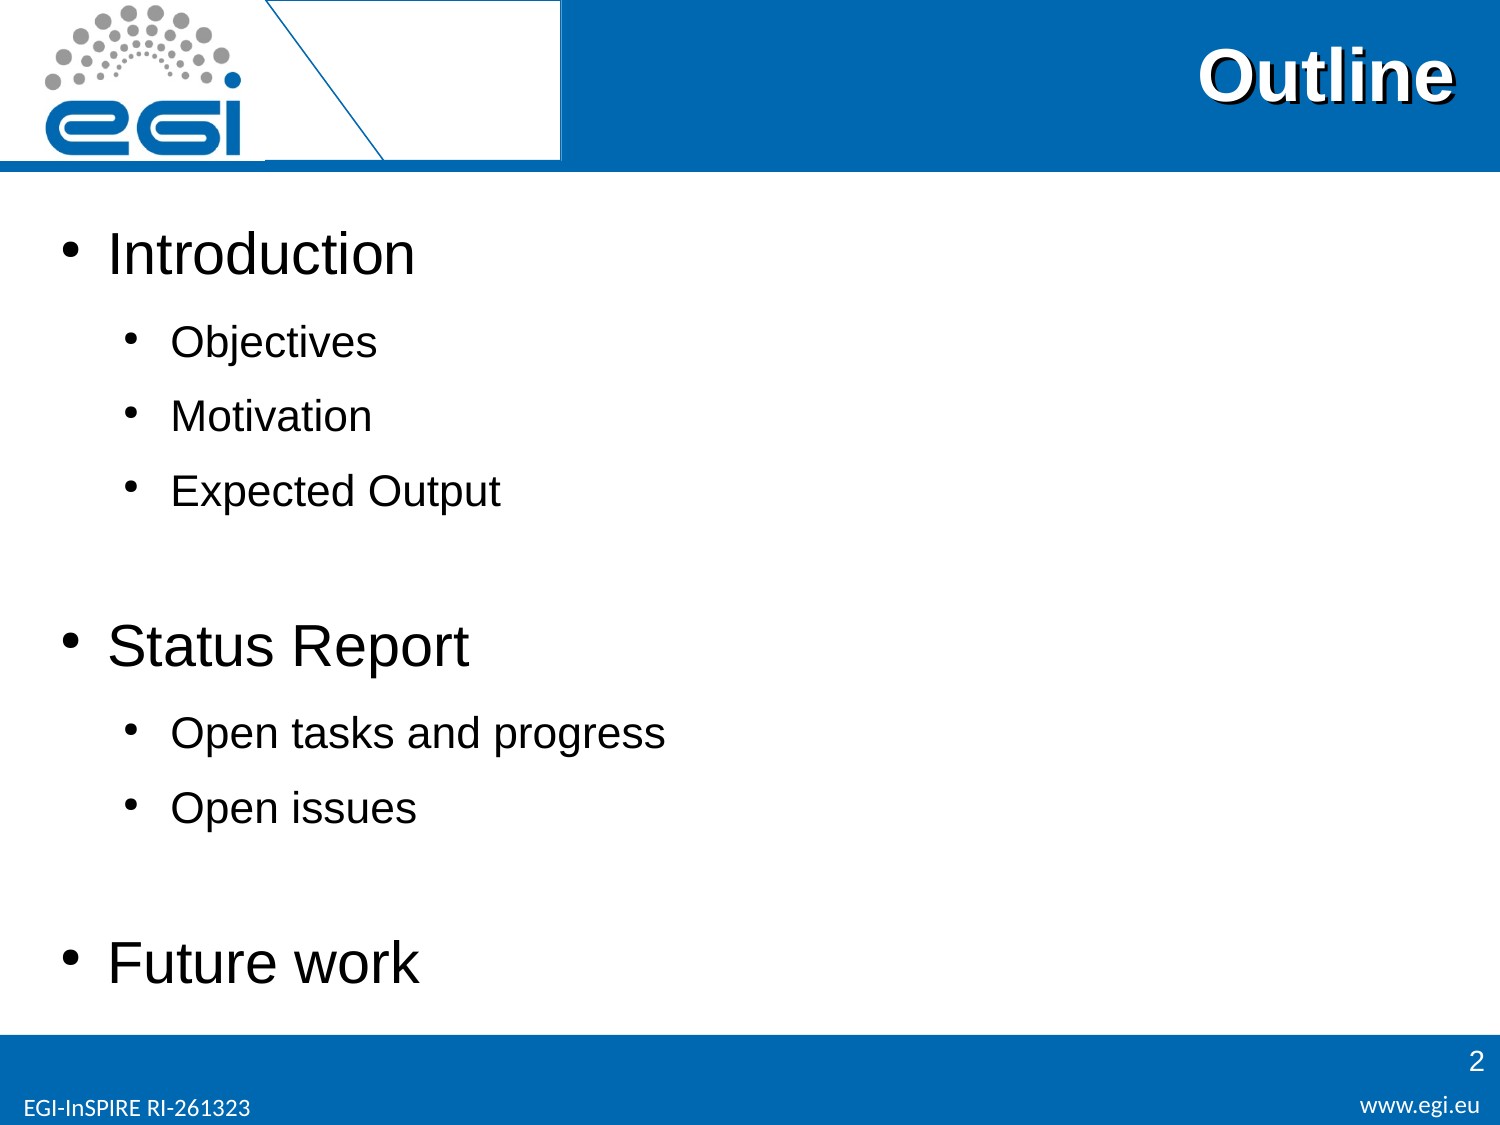

Outline
# Introduction
Objectives
Motivation
Expected Output
Status Report
Open tasks and progress
Open issues
Future work